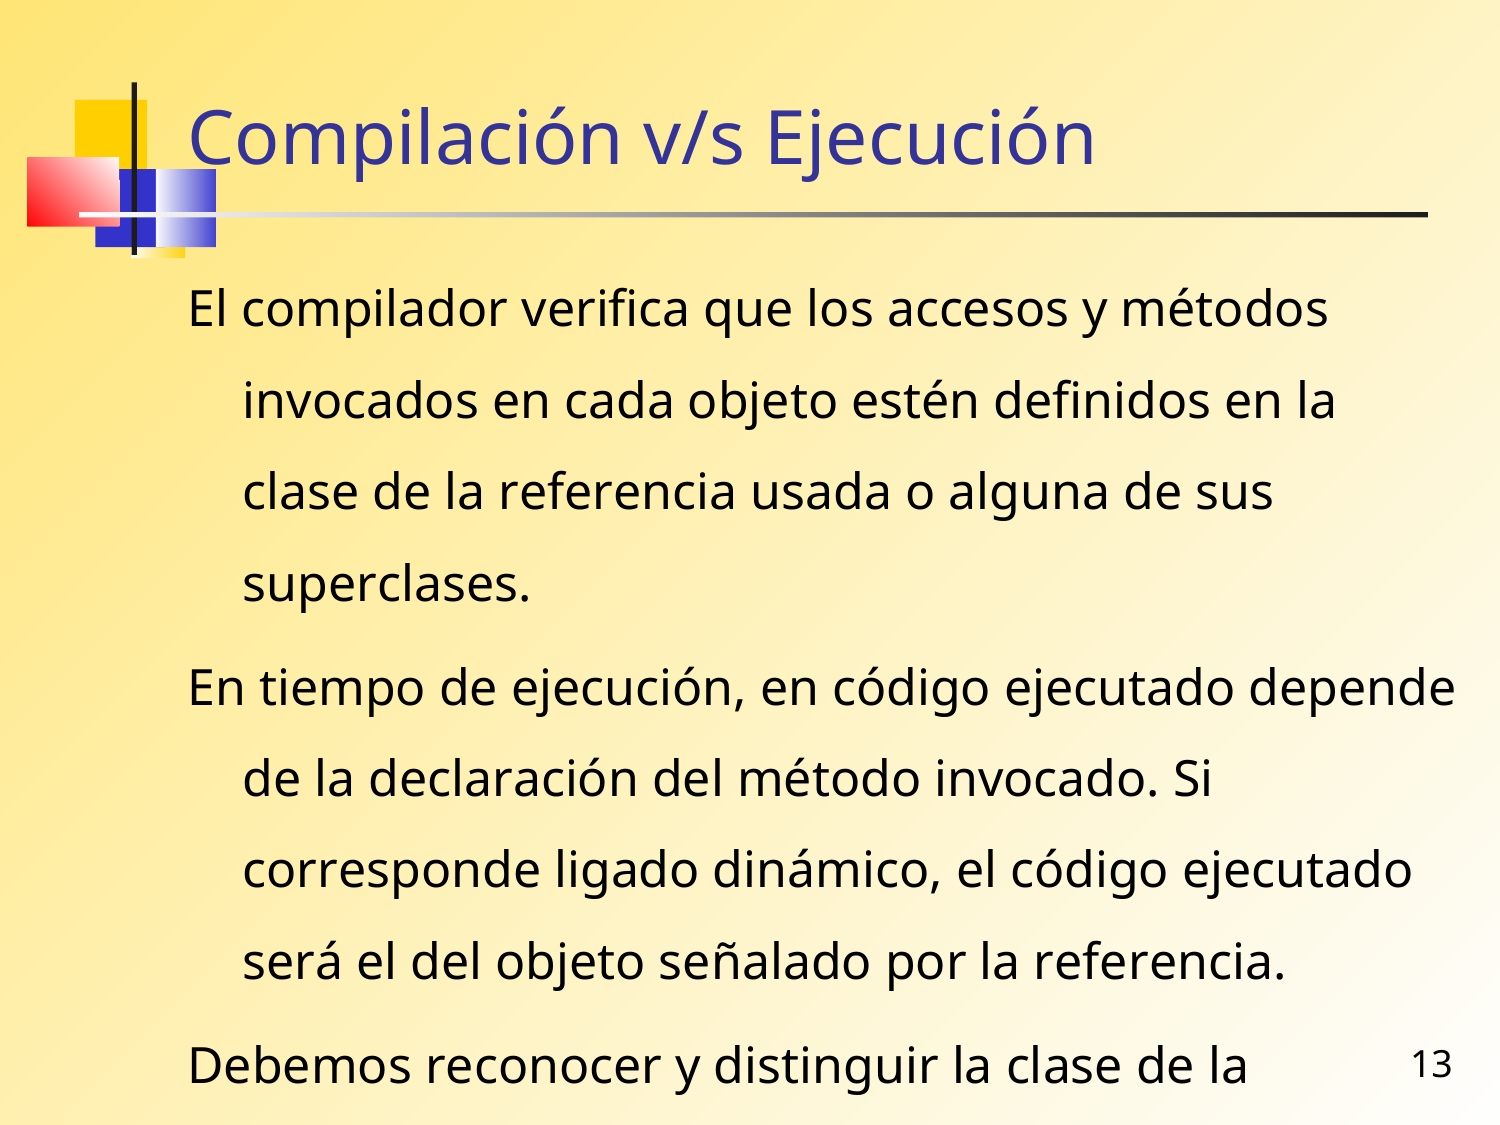

# Compilación v/s Ejecución
El compilador verifica que los accesos y métodos invocados en cada objeto estén definidos en la clase de la referencia usada o alguna de sus superclases.
En tiempo de ejecución, en código ejecutado depende de la declaración del método invocado. Si corresponde ligado dinámico, el código ejecutado será el del objeto señalado por la referencia.
Debemos reconocer y distinguir la clase de la referencia y la clase del objeto asignado a la referencia.